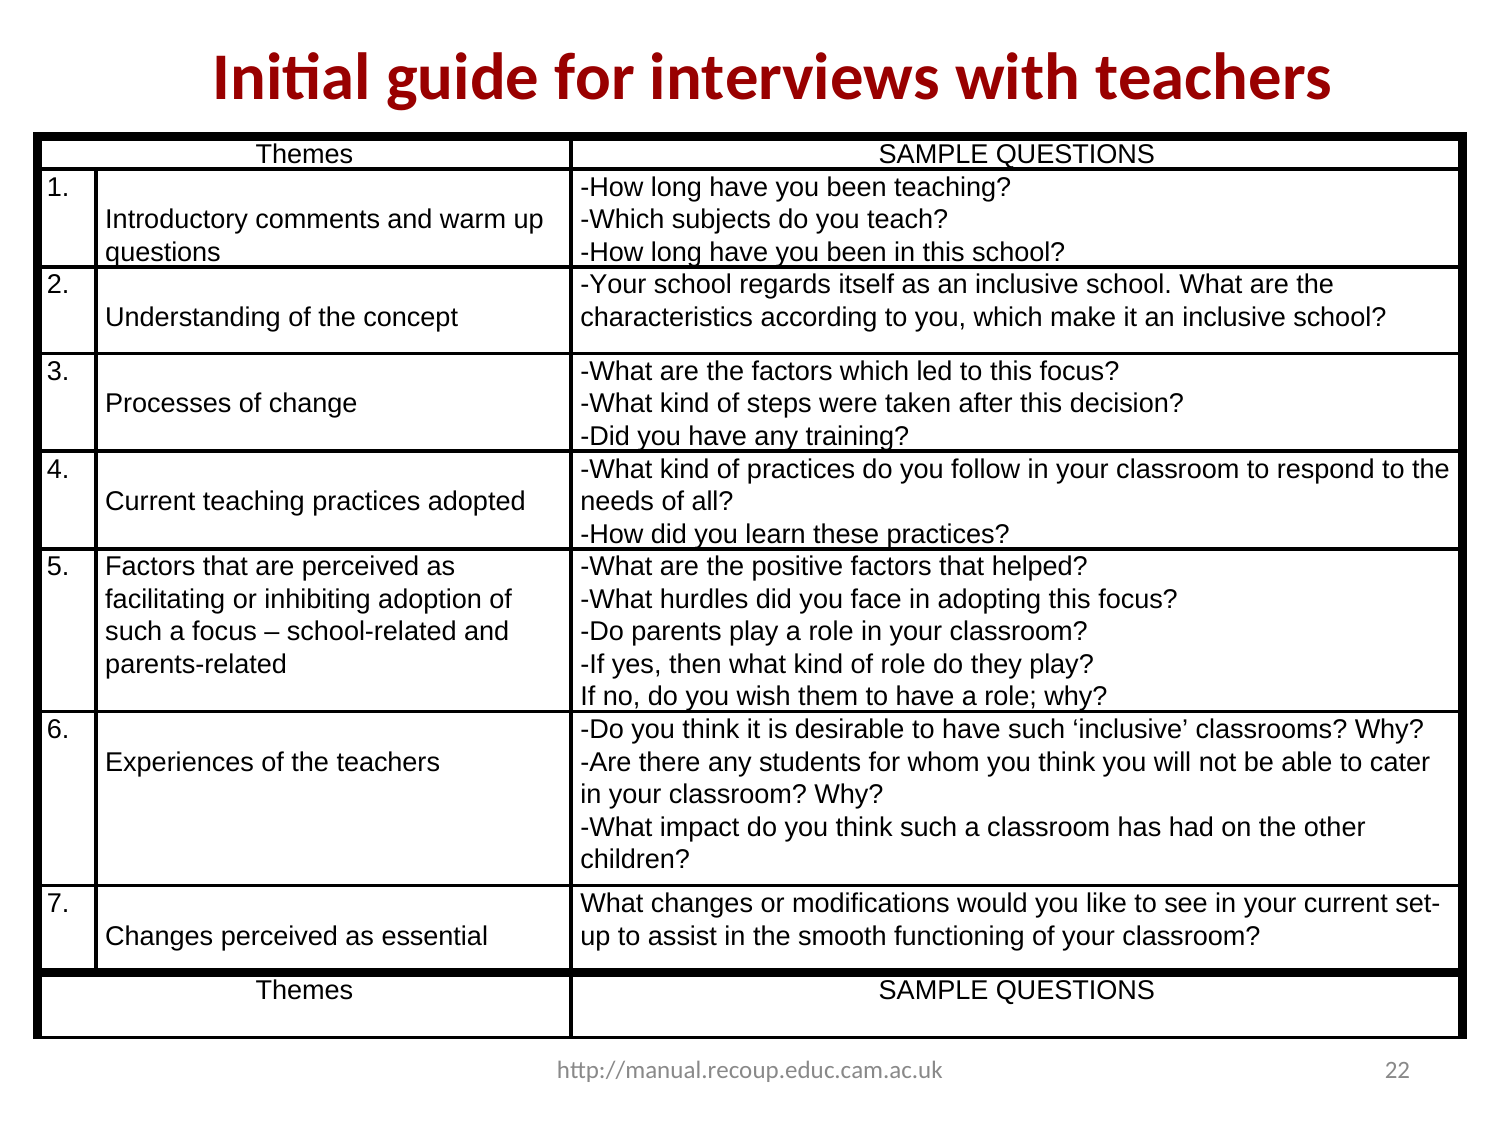

Initial guide for interviews with teachers
| Themes | | SAMPLE QUESTIONS |
| --- | --- | --- |
| 1. | Introductory comments and warm up questions | -How long have you been teaching? -Which subjects do you teach? -How long have you been in this school? |
| 2. | Understanding of the concept | -Your school regards itself as an inclusive school. What are the characteristics according to you, which make it an inclusive school? |
| 3. | Processes of change | -What are the factors which led to this focus? -What kind of steps were taken after this decision? -Did you have any training? |
| 4. | Current teaching practices adopted | -What kind of practices do you follow in your classroom to respond to the needs of all? -How did you learn these practices? |
| 5. | Factors that are perceived as facilitating or inhibiting adoption of such a focus – school-related and parents-related | -What are the positive factors that helped? -What hurdles did you face in adopting this focus? -Do parents play a role in your classroom? -If yes, then what kind of role do they play? If no, do you wish them to have a role; why? |
| 6. | Experiences of the teachers | -Do you think it is desirable to have such ‘inclusive’ classrooms? Why? -Are there any students for whom you think you will not be able to cater in your classroom? Why? -What impact do you think such a classroom has had on the other children? |
| 7. | Changes perceived as essential | What changes or modifications would you like to see in your current set-up to assist in the smooth functioning of your classroom? |
| Themes | | SAMPLE QUESTIONS |
http://manual.recoup.educ.cam.ac.uk
22